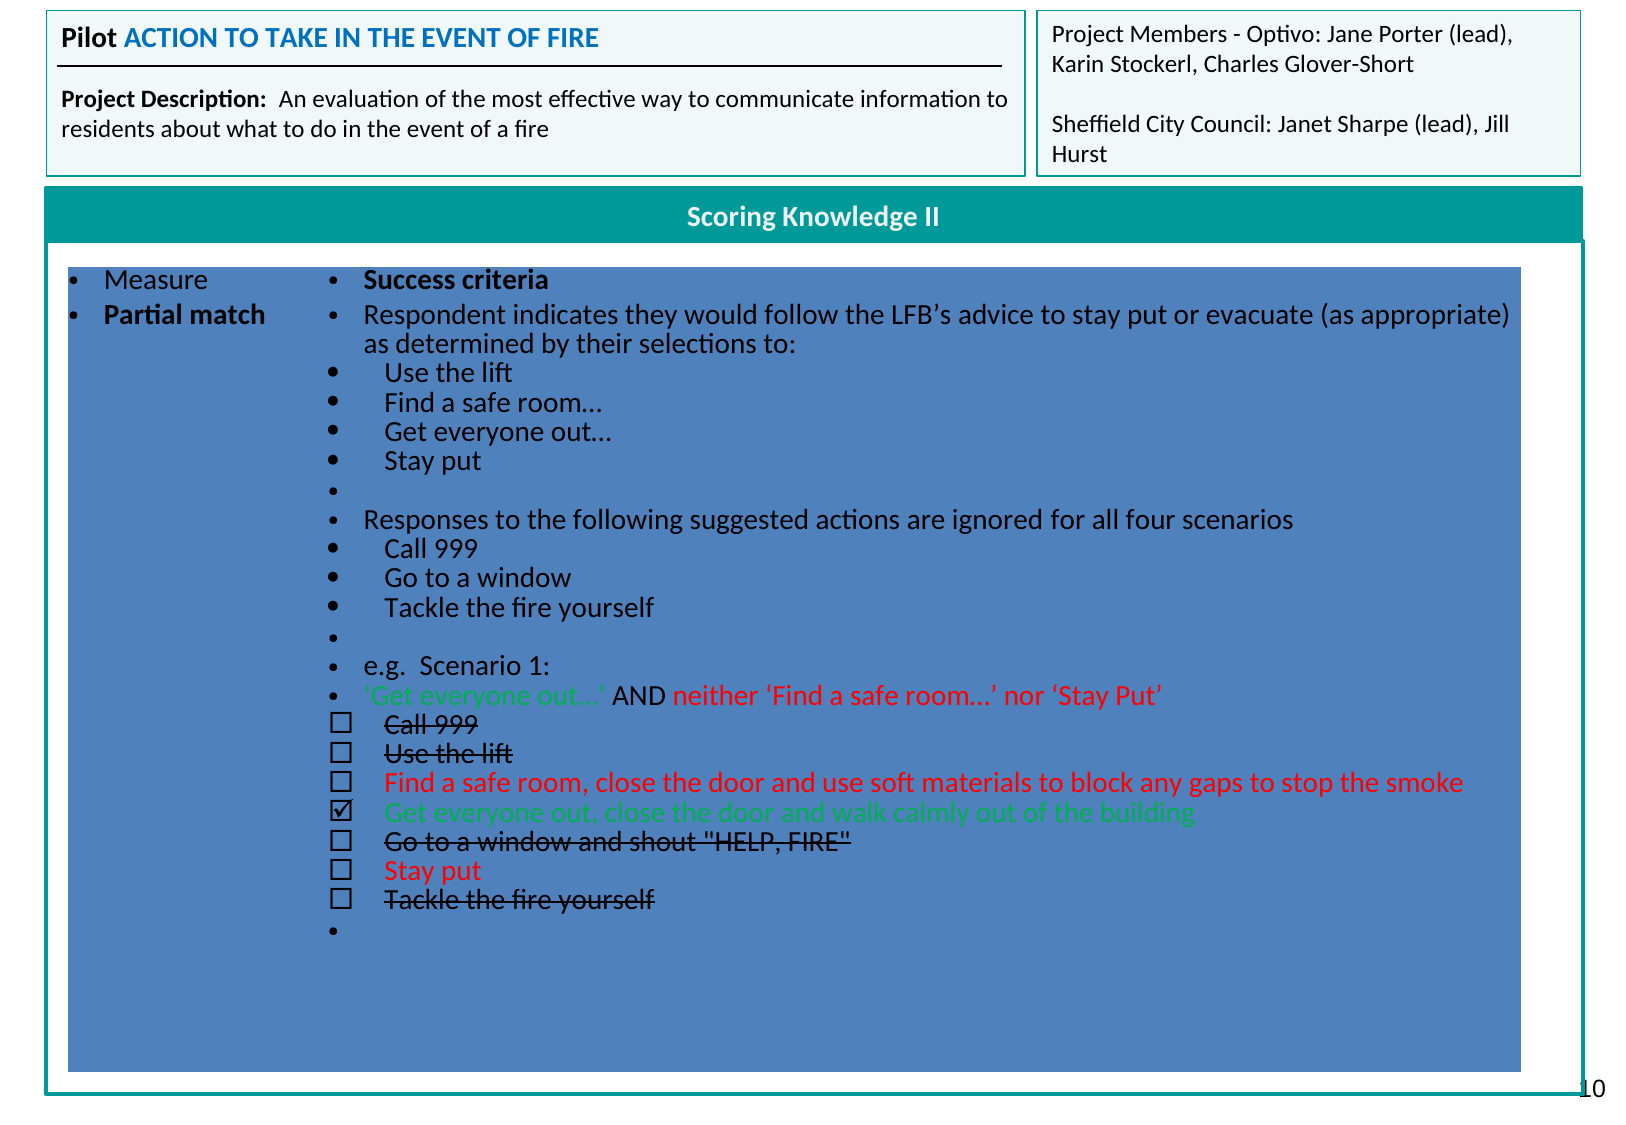

Pilot Action to take in the event of fire
Project Description: An evaluation of the most effective way to communicate information to residents about what to do in the event of a fire
Project Members - Optivo: Jane Porter (lead), Karin Stockerl, Charles Glover-Short
Sheffield City Council: Janet Sharpe (lead), Jill Hurst
Scoring Knowledge II
| Measure | Success criteria |
| --- | --- |
| Partial match | Respondent indicates they would follow the LFB’s advice to stay put or evacuate (as appropriate) as determined by their selections to: Use the lift Find a safe room… Get everyone out… Stay put   Responses to the following suggested actions are ignored for all four scenarios Call 999 Go to a window Tackle the fire yourself   e.g. Scenario 1: ‘Get everyone out…’ AND neither ‘Find a safe room…’ nor ‘Stay Put’ Call 999 Use the lift Find a safe room, close the door and use soft materials to block any gaps to stop the smoke Get everyone out, close the door and walk calmly out of the building Go to a window and shout "HELP, FIRE" Stay put Tackle the fire yourself |